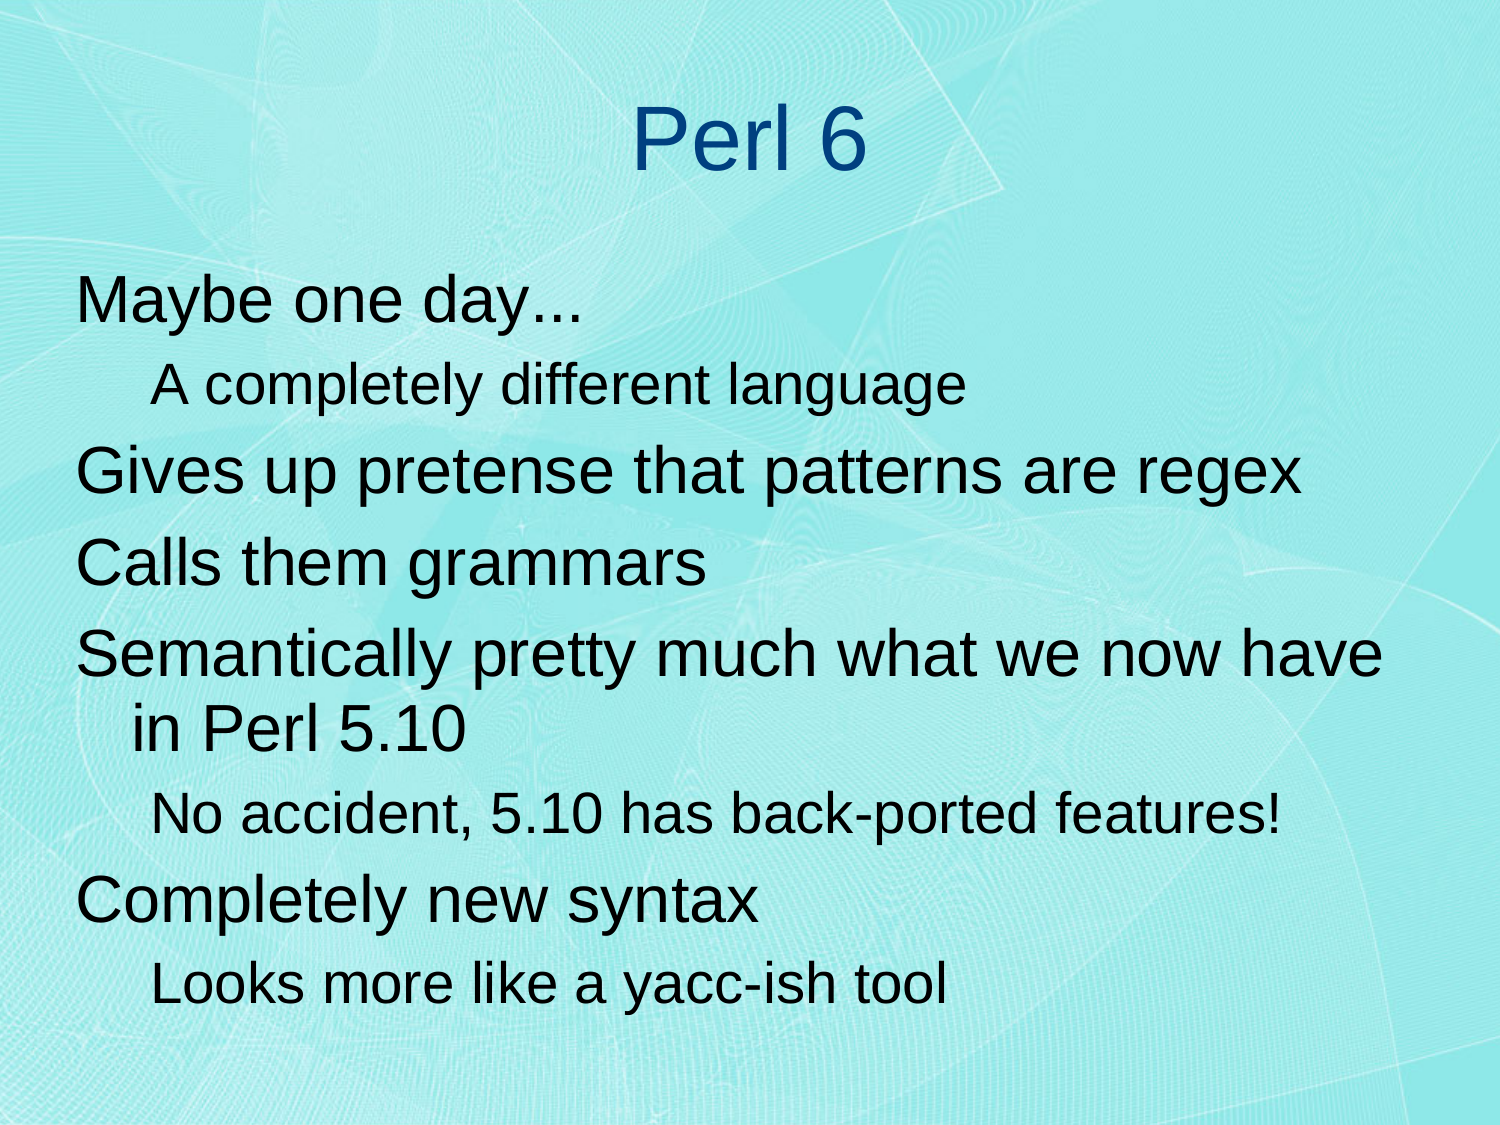

# Perl 6
Maybe one day...
A completely different language
Gives up pretense that patterns are regex
Calls them grammars
Semantically pretty much what we now have in Perl 5.10
No accident, 5.10 has back-ported features!
Completely new syntax
Looks more like a yacc-ish tool